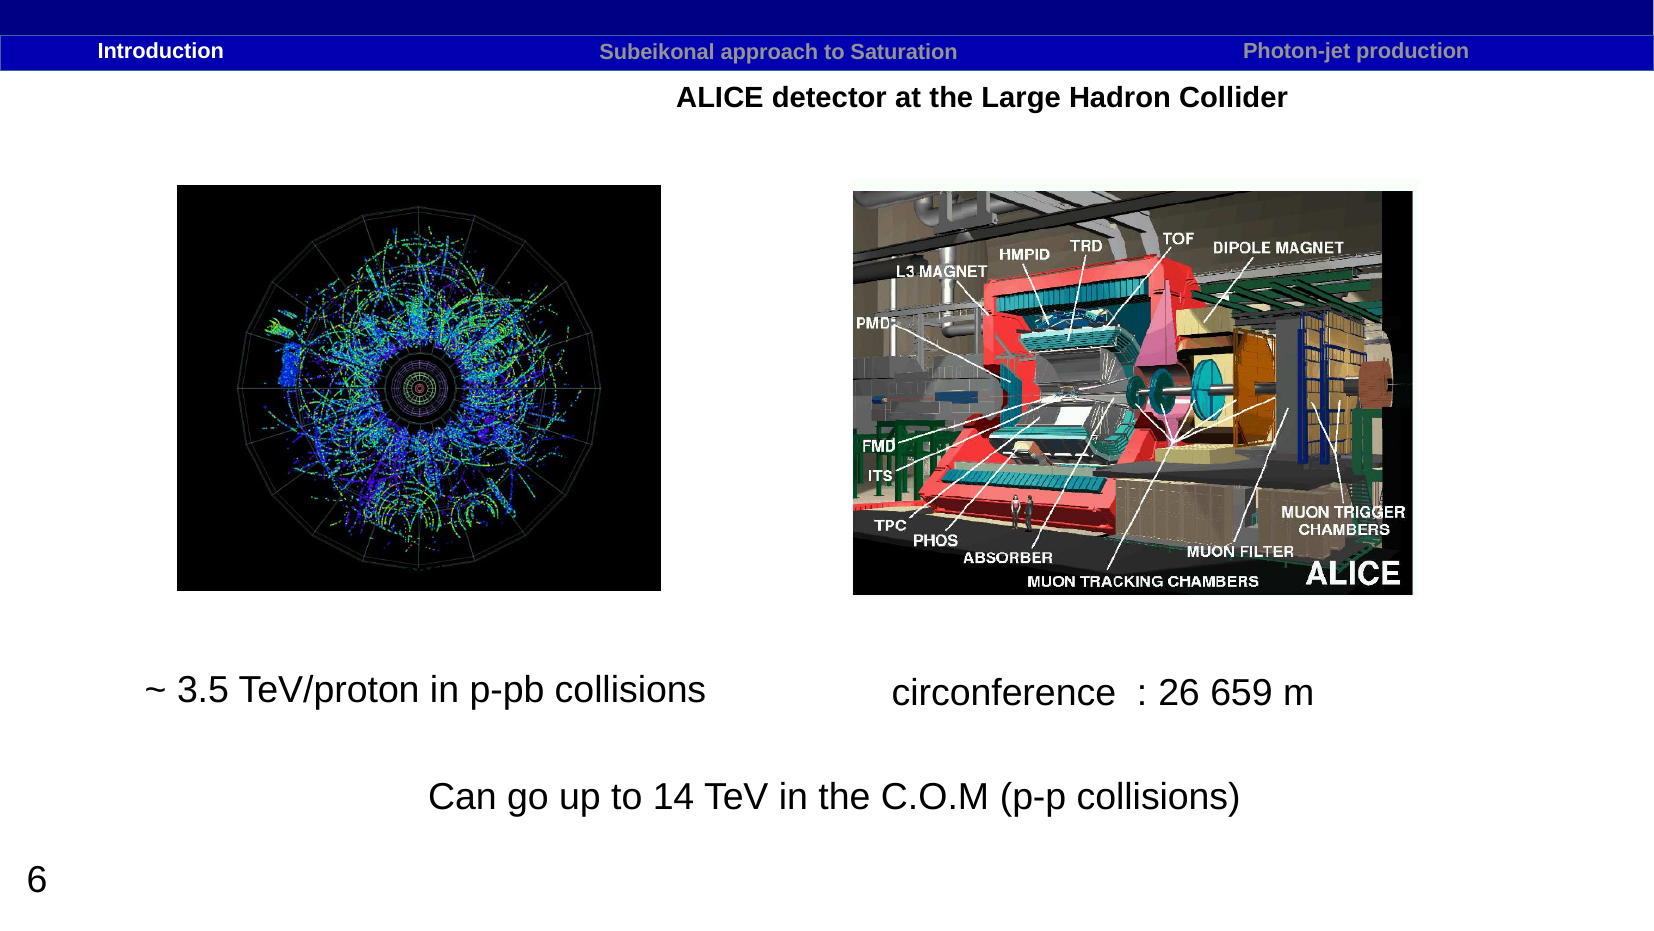

Introduction
Photon-jet production
Subeikonal approach to Saturation
ALICE detector at the Large Hadron Collider
Proton-Plomb scattering event
~ 3.5 TeV/proton in p-pb collisions
	circonference : 26 659 m
Can go up to 14 TeV in the C.O.M (p-p collisions)